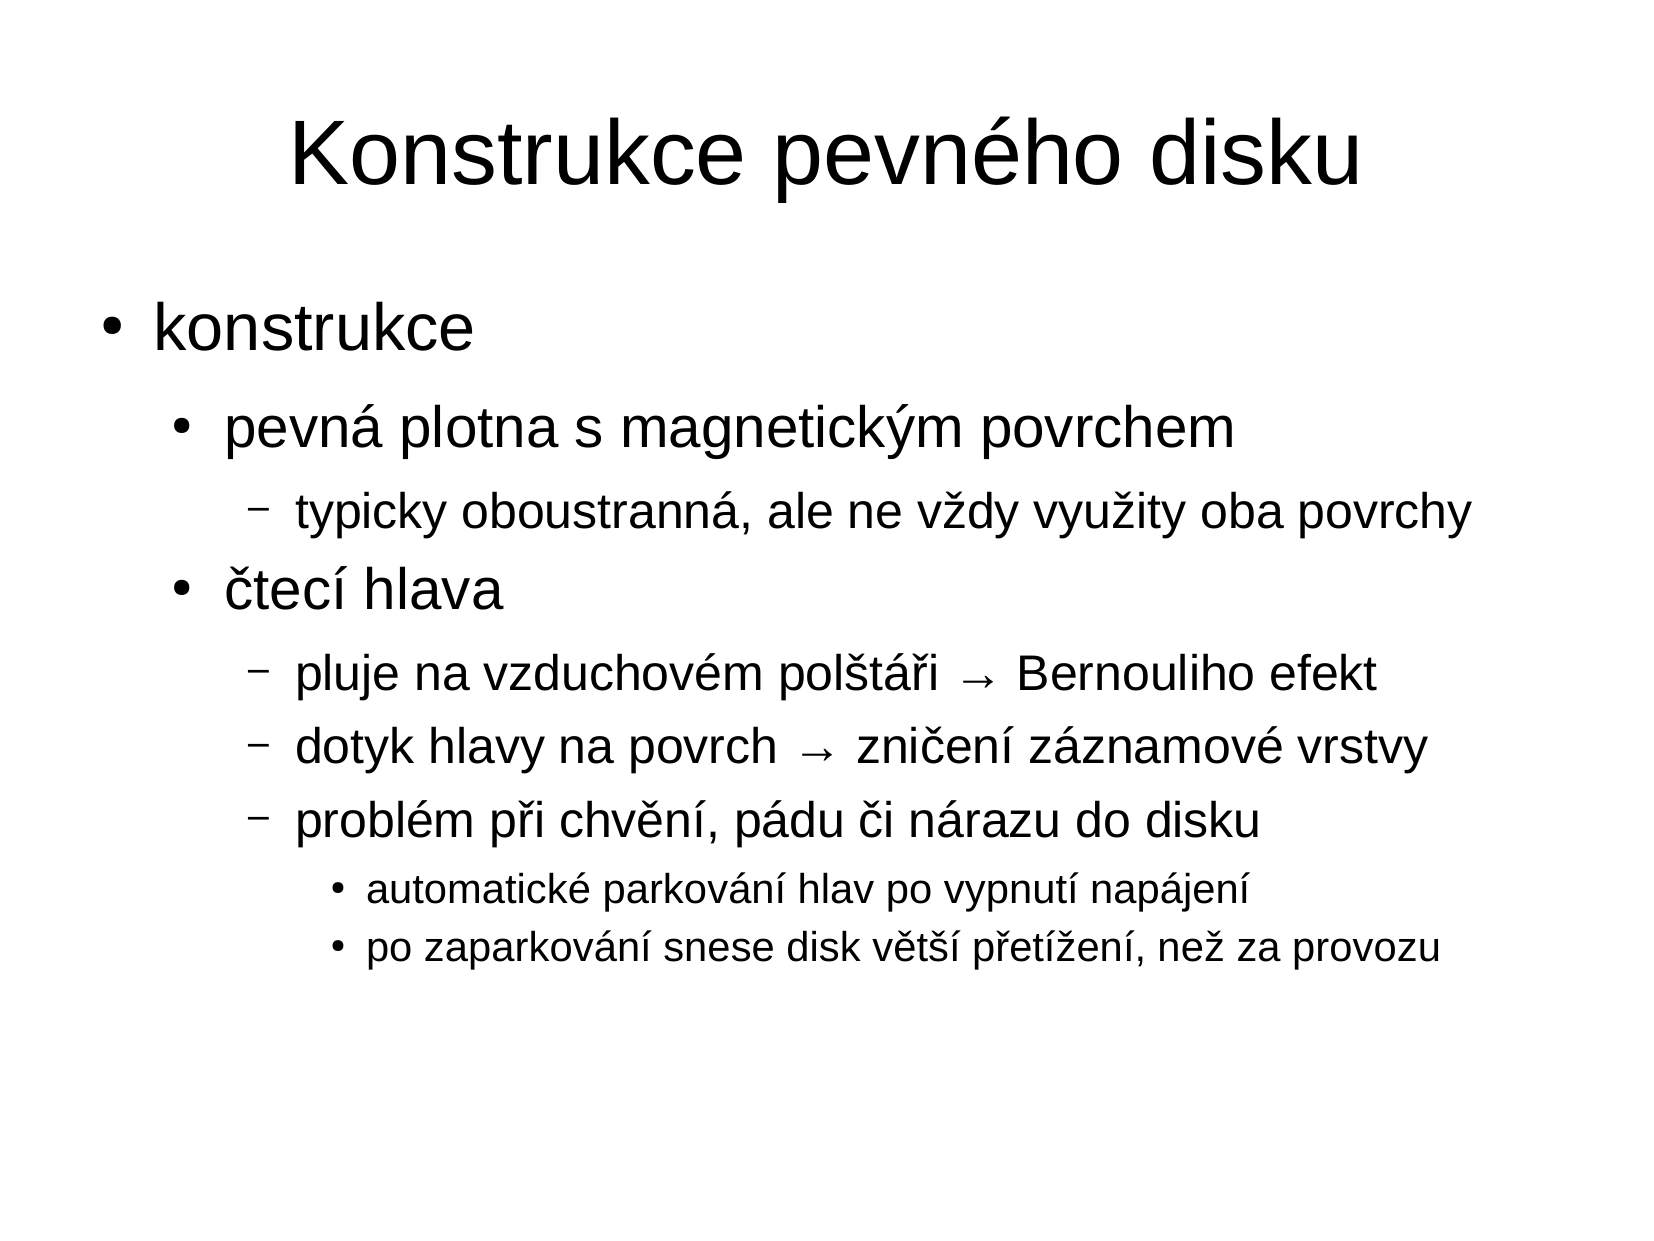

# Konstrukce pevného disku
konstrukce
pevná plotna s magnetickým povrchem
typicky oboustranná, ale ne vždy využity oba povrchy
čtecí hlava
pluje na vzduchovém polštáři → Bernouliho efekt
dotyk hlavy na povrch → zničení záznamové vrstvy
problém při chvění, pádu či nárazu do disku
automatické parkování hlav po vypnutí napájení
po zaparkování snese disk větší přetížení, než za provozu